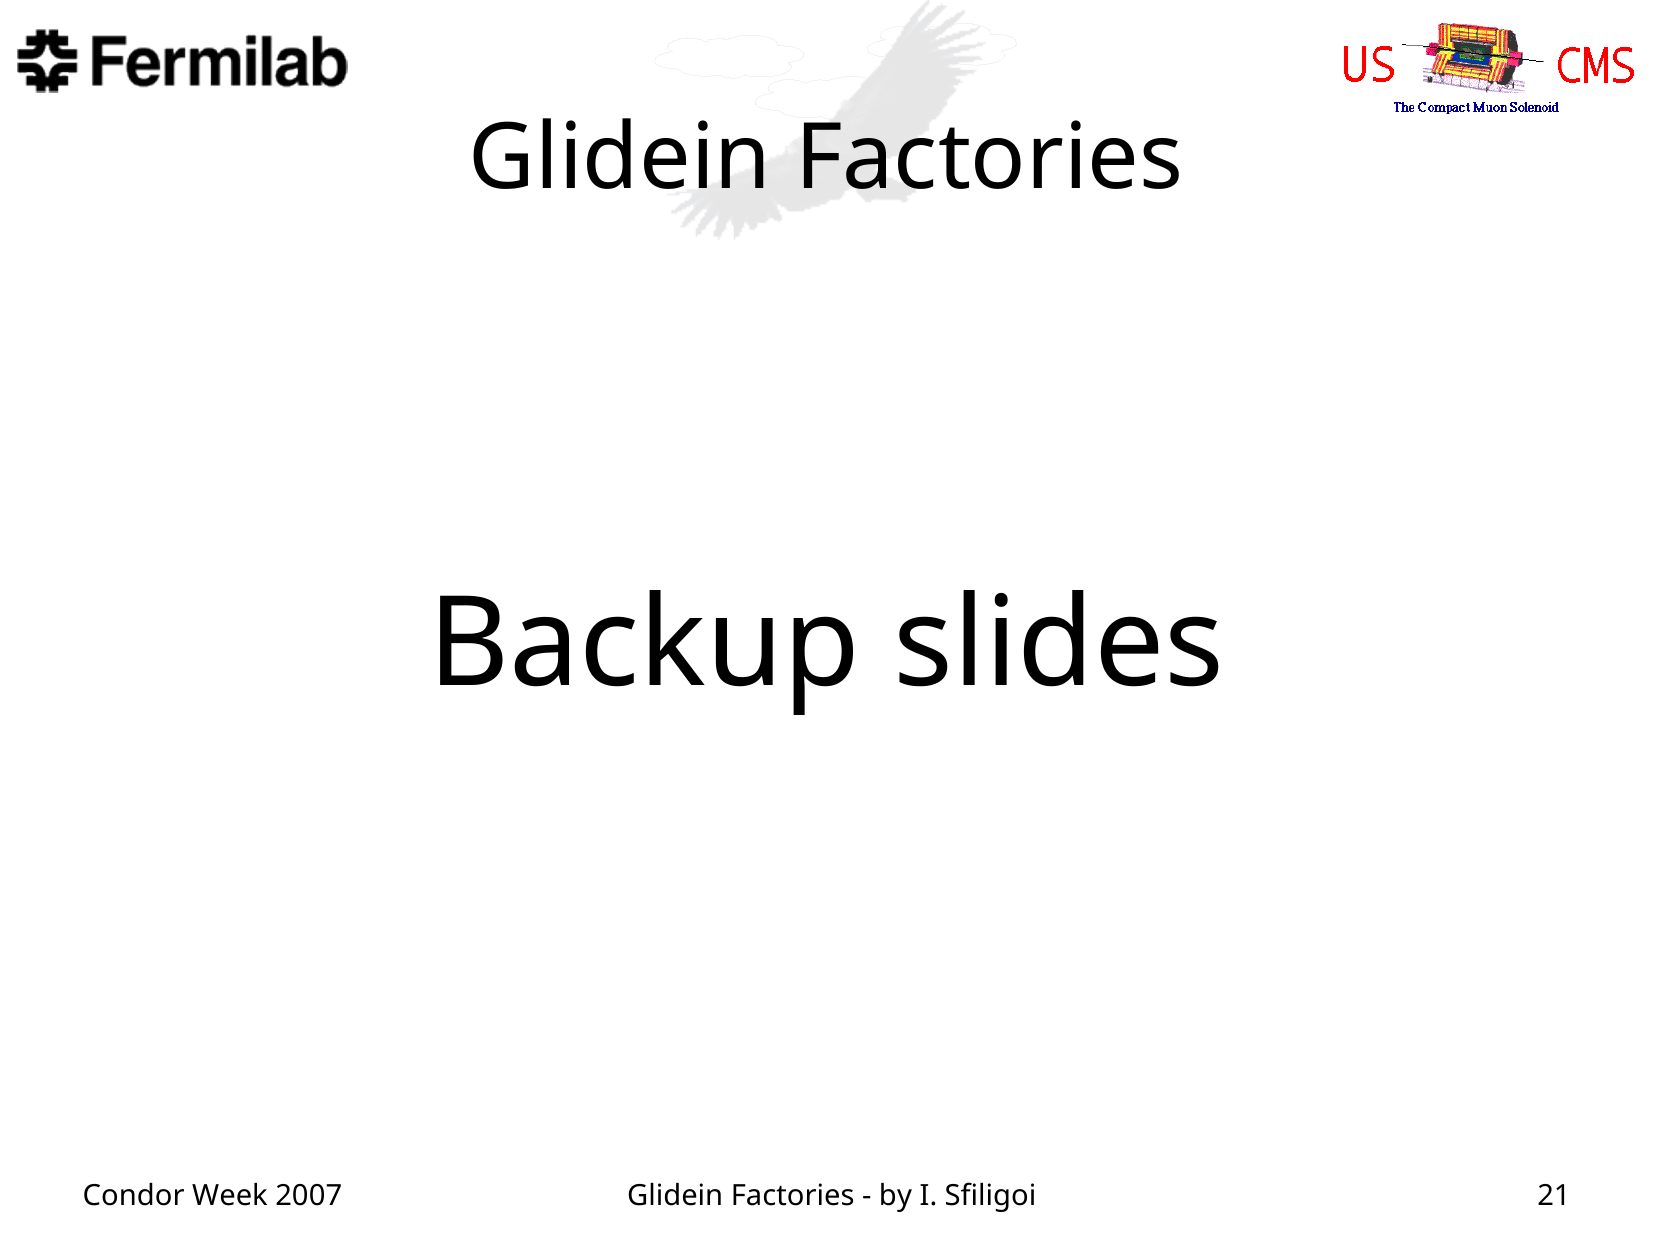

# Glidein Factories
Backup slides
Condor Week 2007
Glidein Factories - by I. Sfiligoi
21